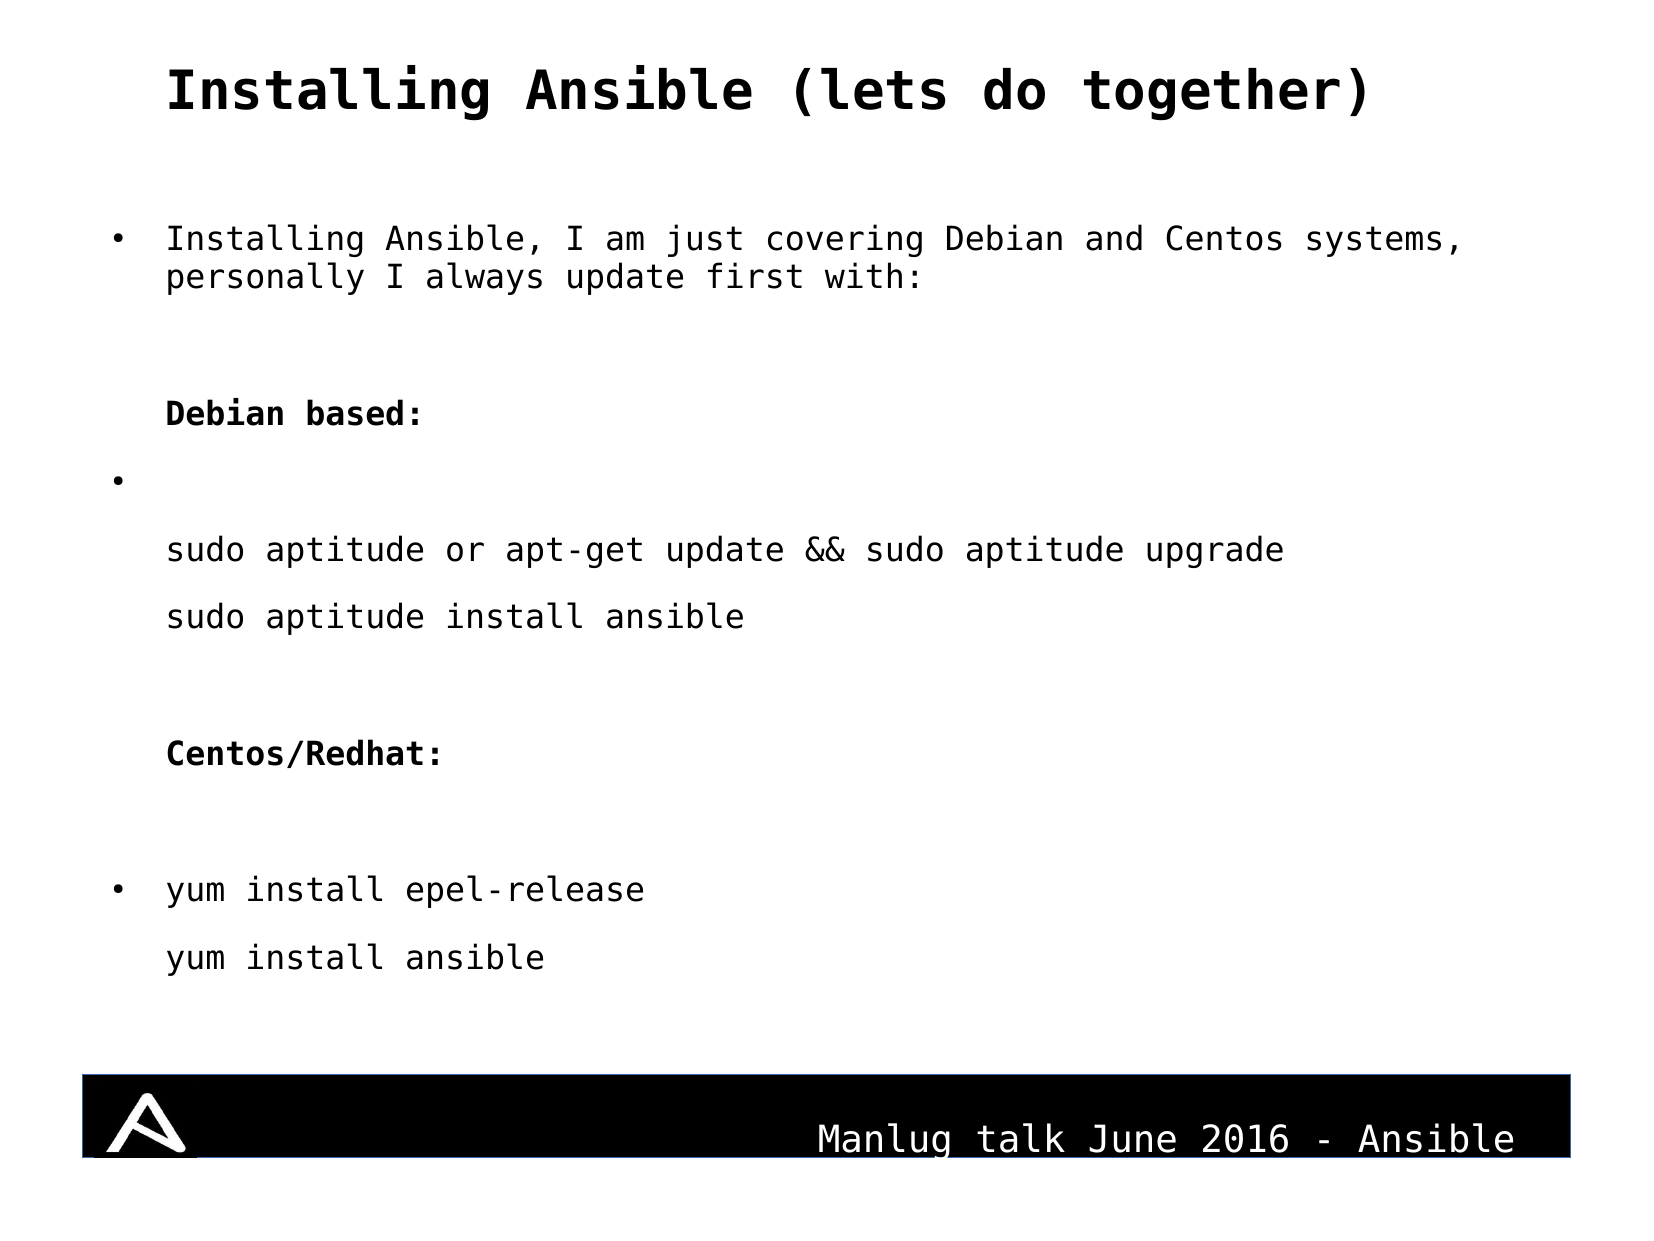

#
Installing Ansible (lets do together)
Installing Ansible, I am just covering Debian and Centos systems, personally I always update first with:
Debian based:
sudo aptitude or apt-get update && sudo aptitude upgrade
sudo aptitude install ansible
Centos/Redhat:
yum install epel-release
yum install ansible
Manlug talk June 2016 - Ansible